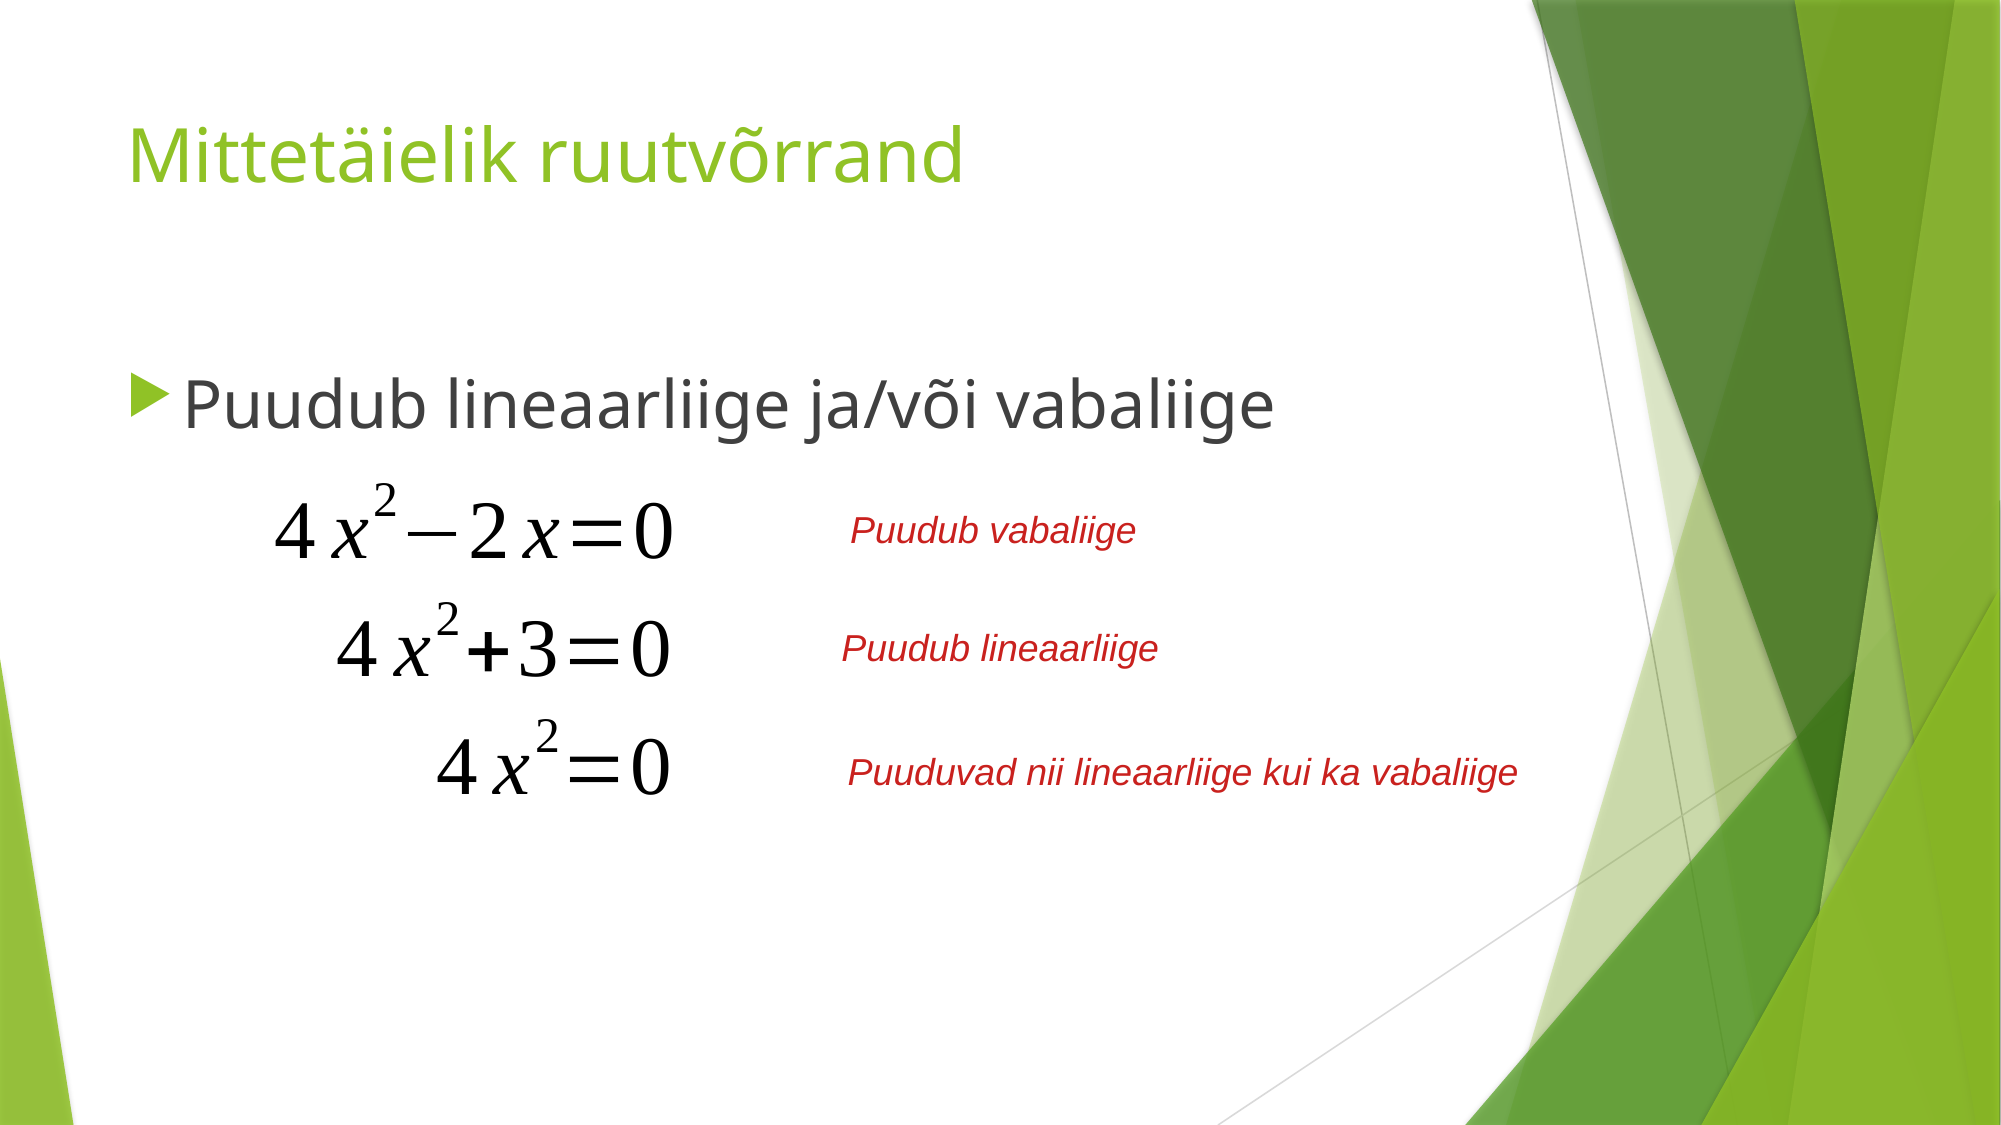

# Mittetäielik ruutvõrrand
Puudub lineaarliige ja/või vabaliige
Puudub vabaliige
Puudub lineaarliige
Puuduvad nii lineaarliige kui ka vabaliige